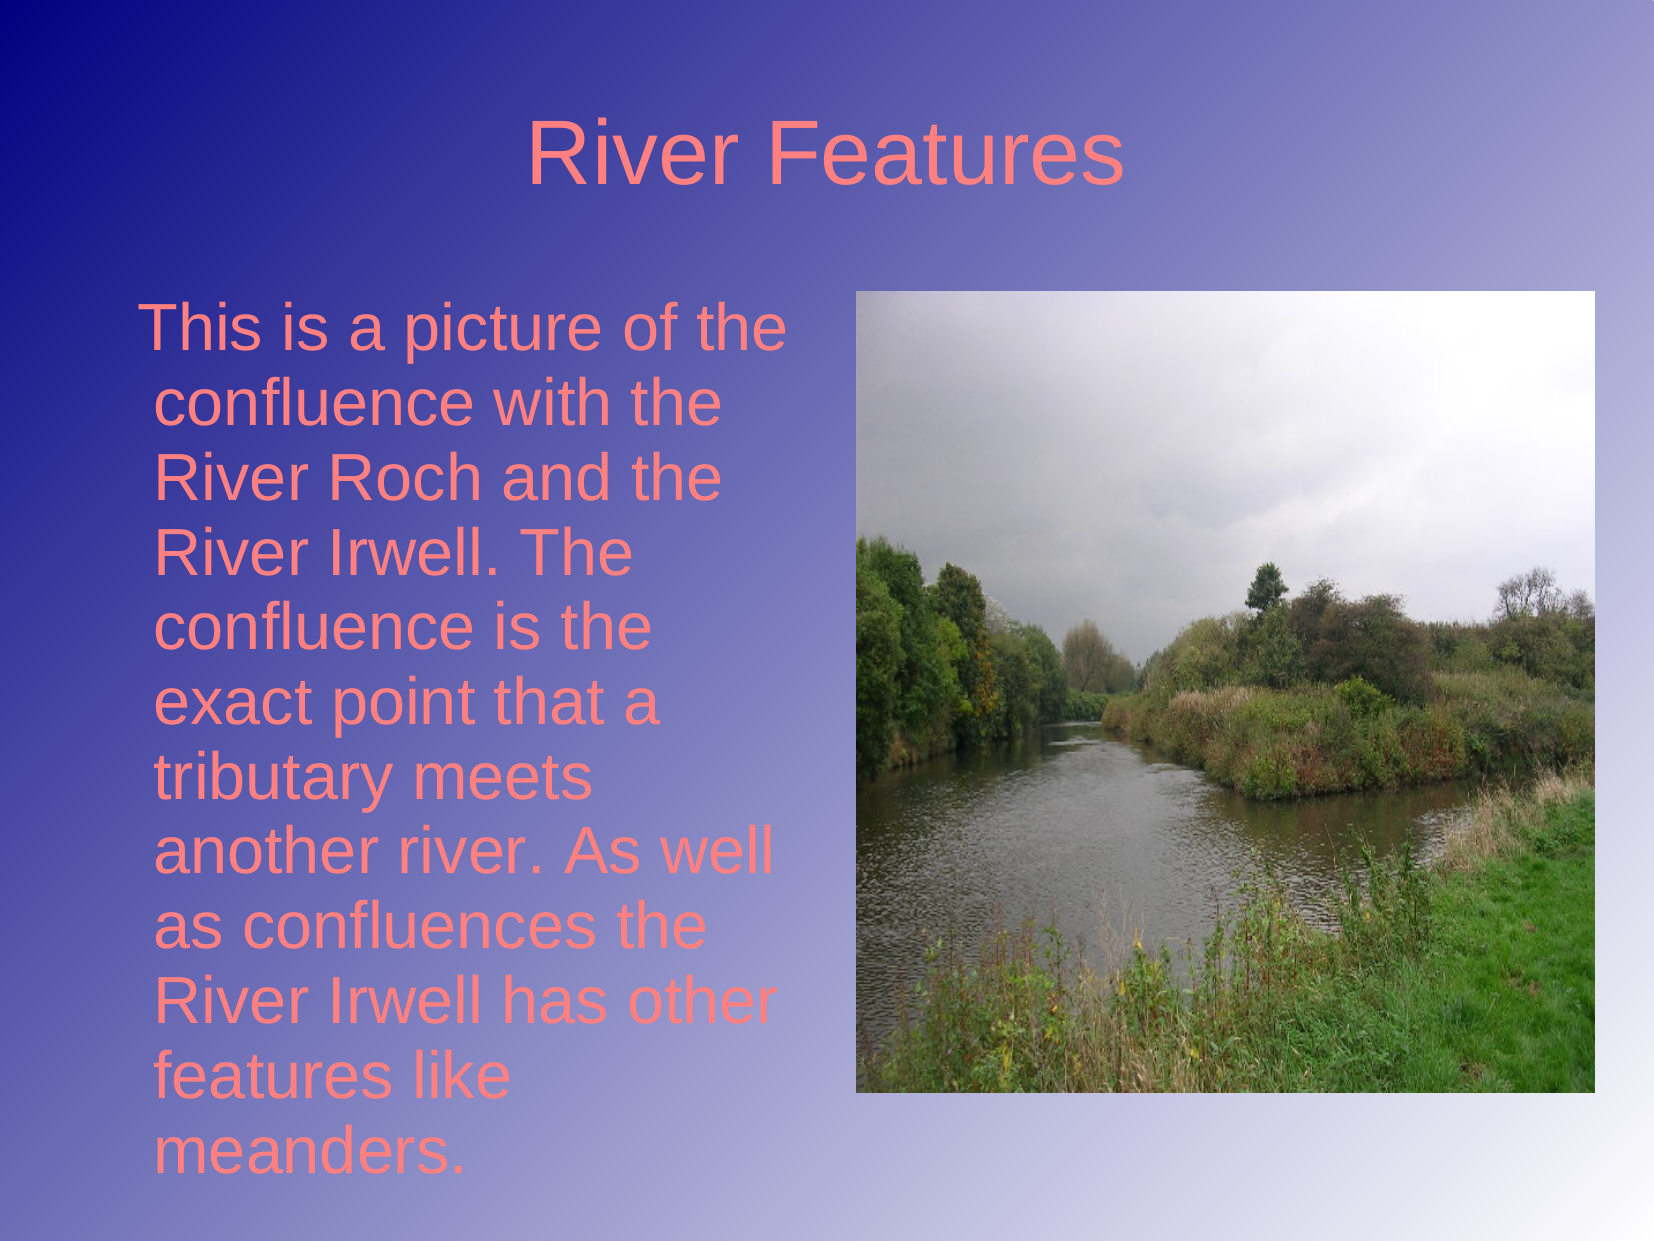

# River Features
 This is a picture of the confluence with the River Roch and the River Irwell. The confluence is the exact point that a tributary meets another river. As well as confluences the River Irwell has other features like meanders.